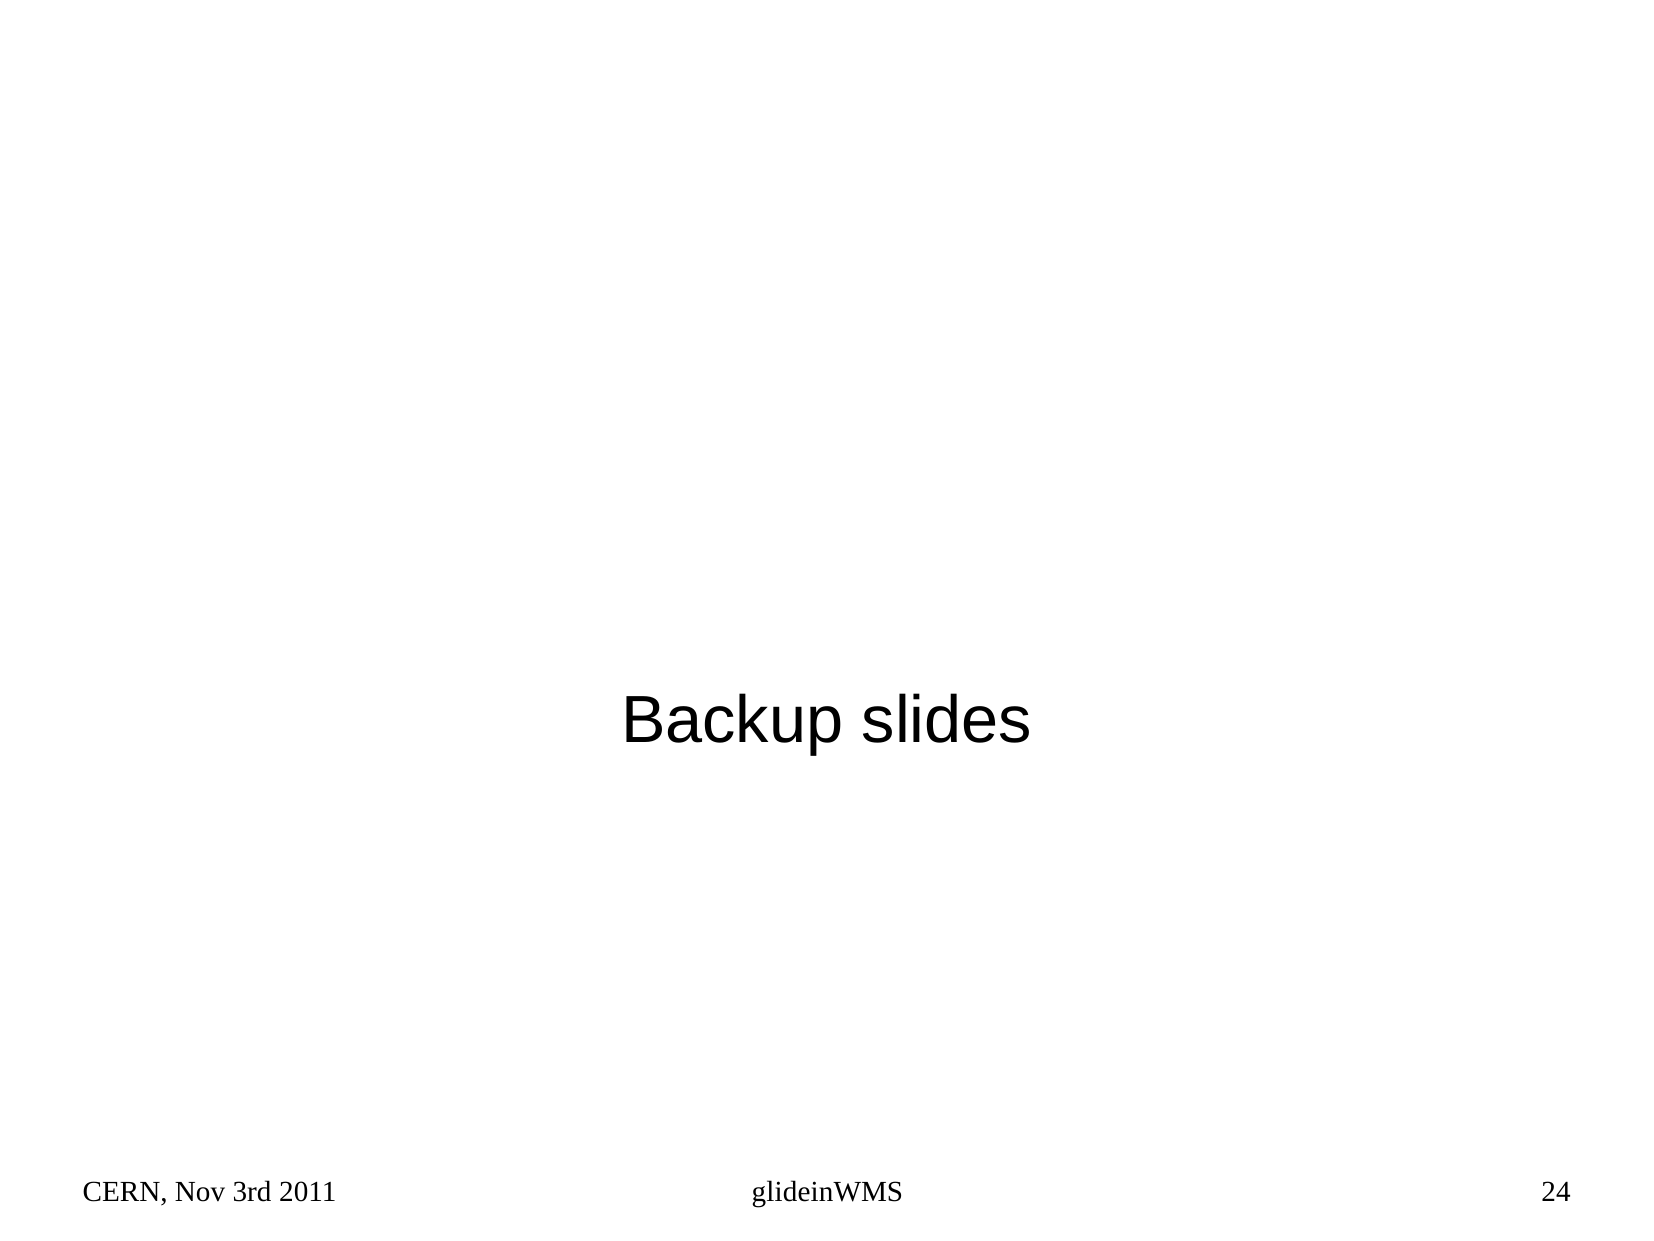

#
Backup slides
CERN, Nov 3rd 2011
glideinWMS
24